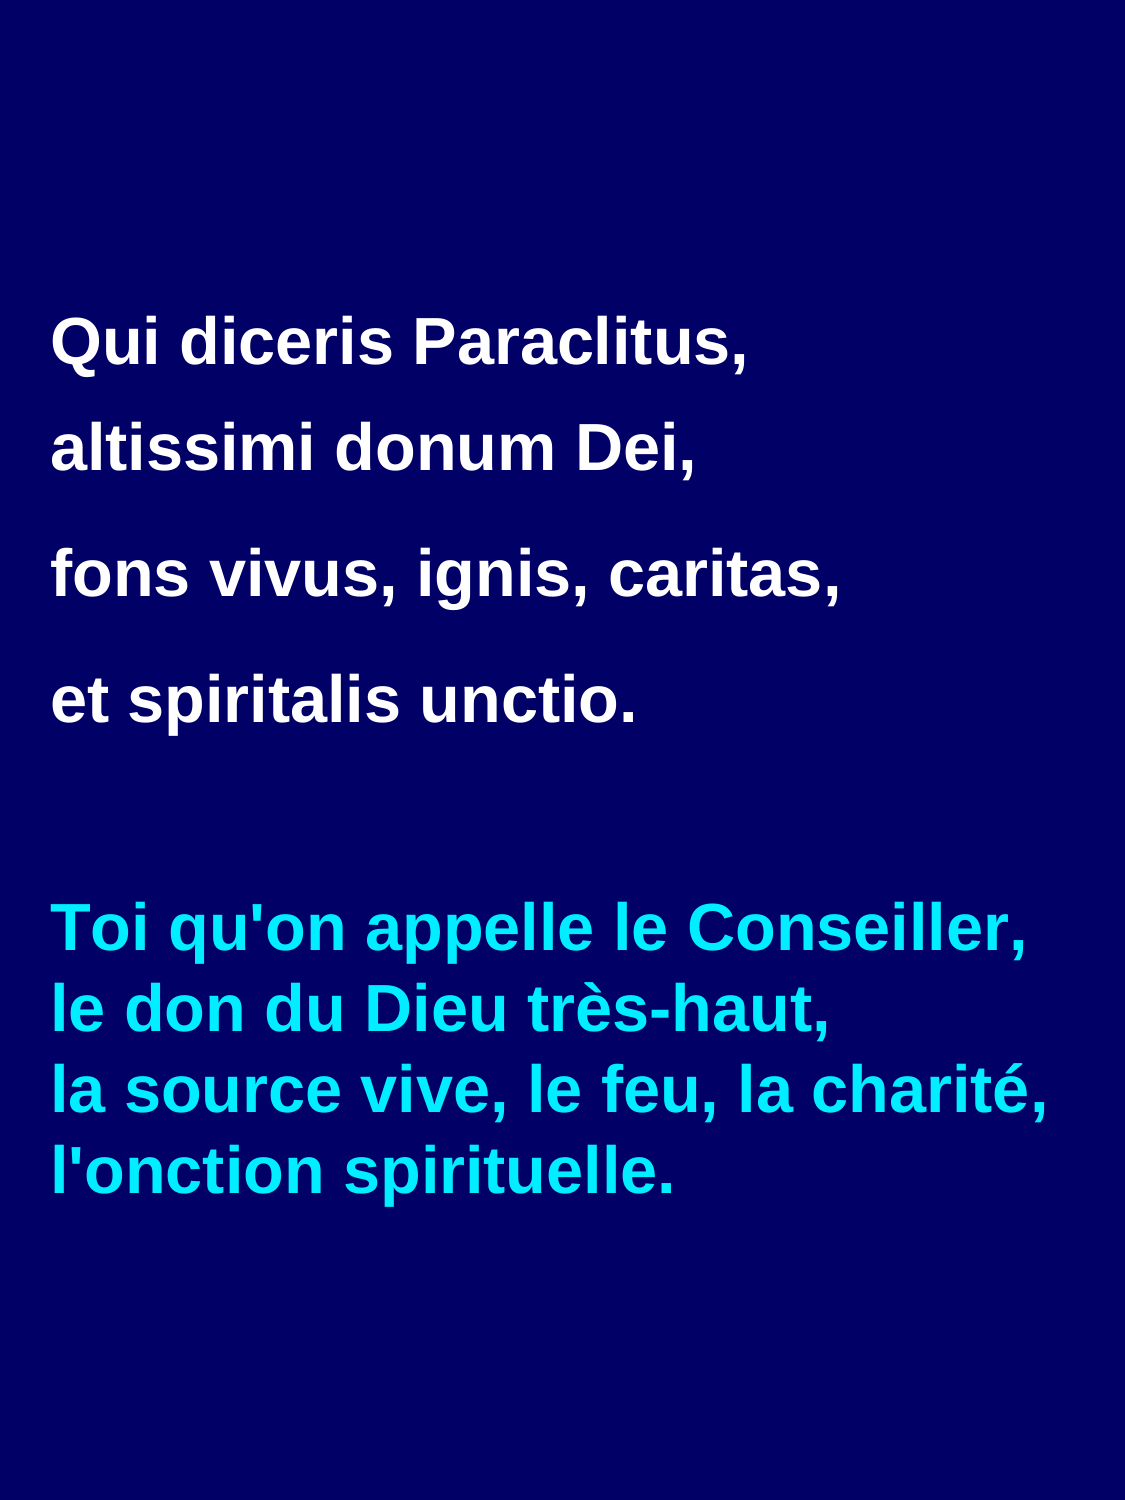

Qui diceris Paraclitus,
altissimi donum Dei,
fons vivus, ignis, caritas,
et spiritalis unctio.
Toi qu'on appelle le Conseiller,
le don du Dieu très-haut,
la source vive, le feu, la charité,
l'onction spirituelle.